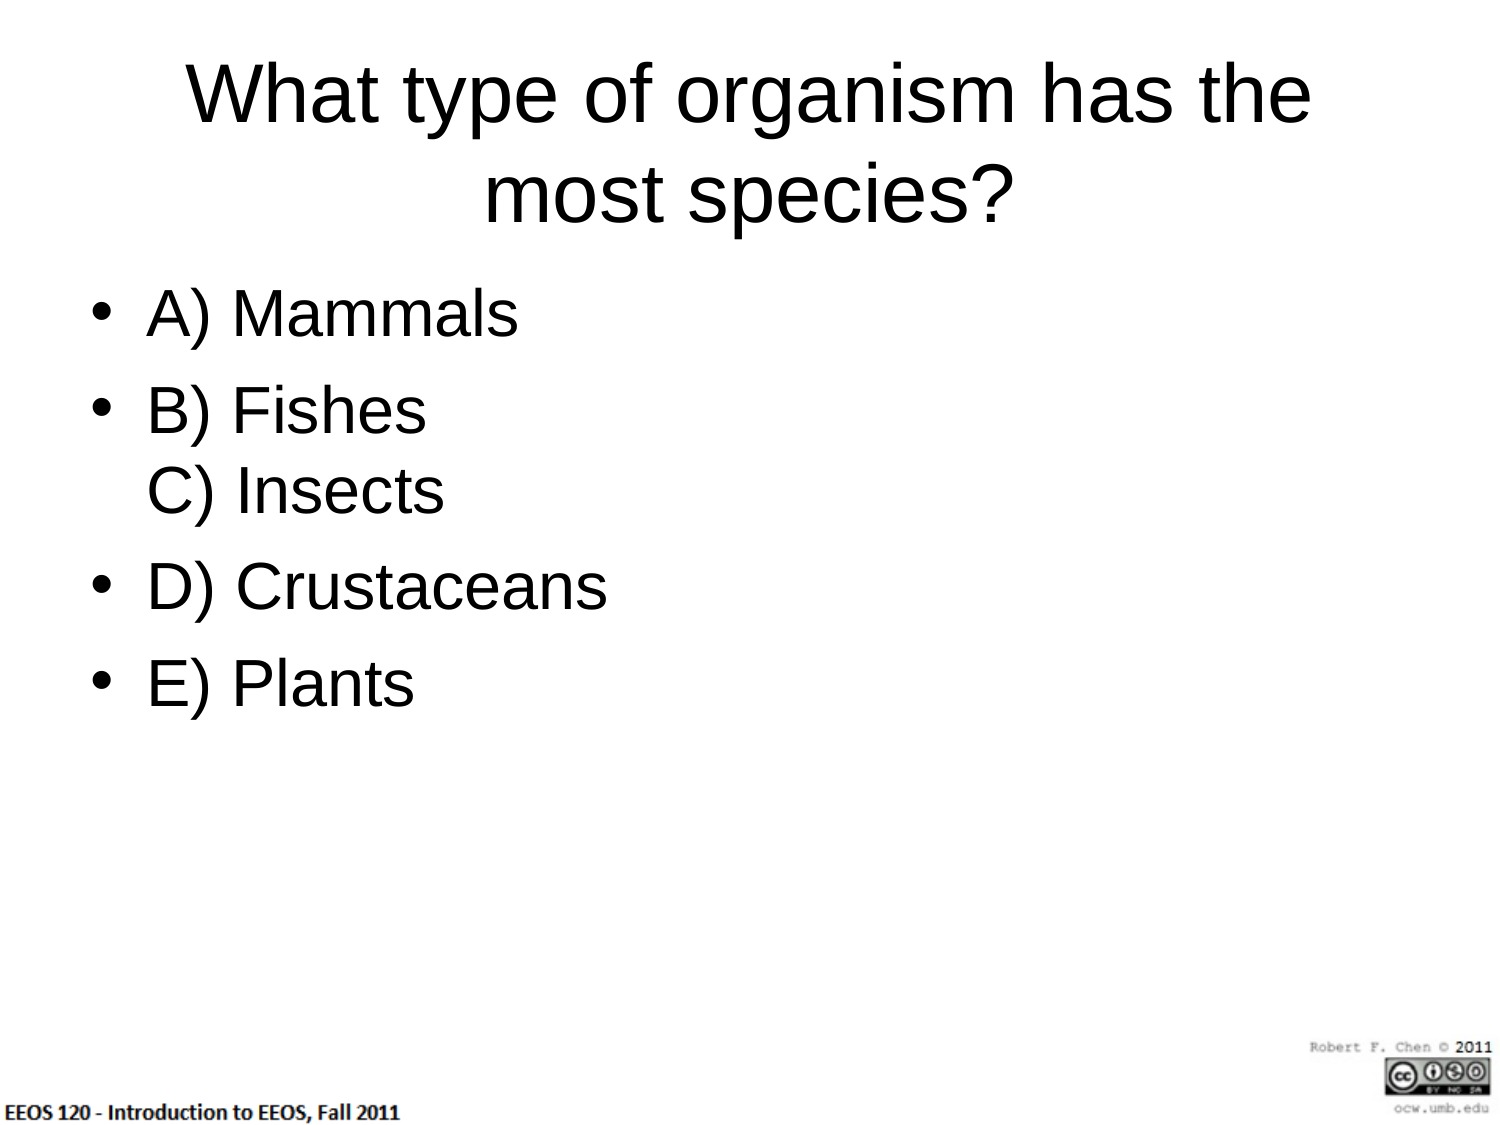

# What type of organism has the most species?
A) Mammals
B) Fishes
C) Insects
D) Crustaceans
E) Plants